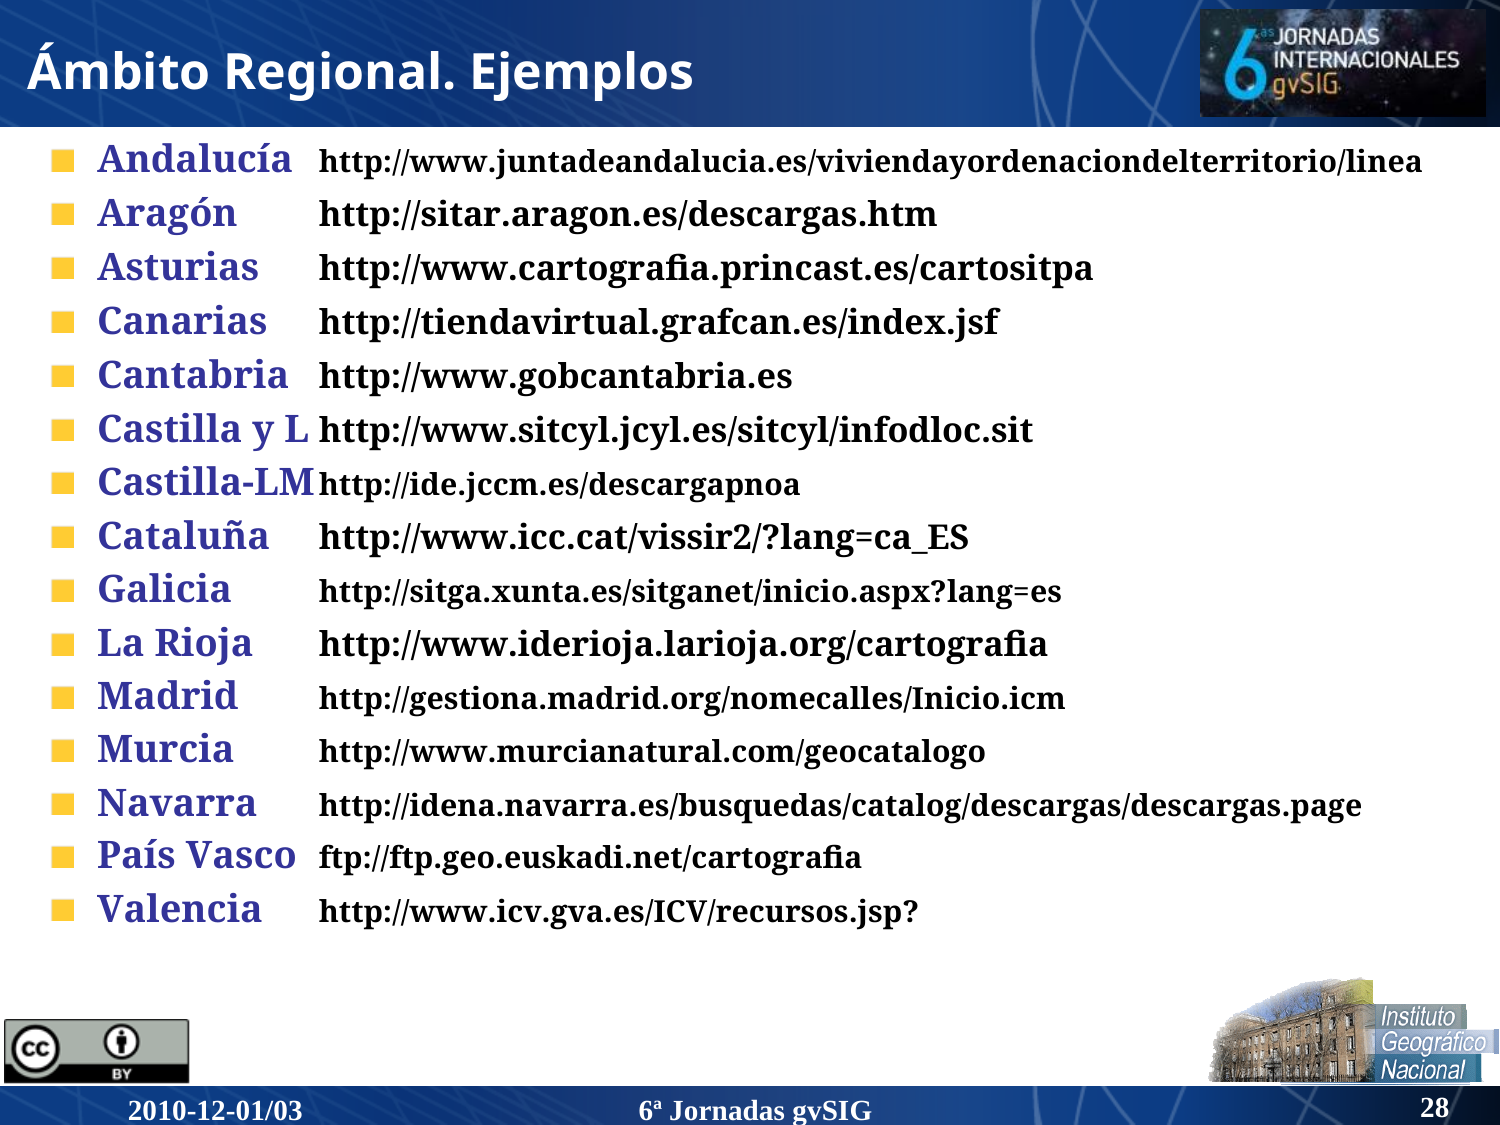

# Ámbito Regional. Ejemplos
Andalucía	http://www.juntadeandalucia.es/viviendayordenaciondelterritorio/linea
Aragón	http://sitar.aragon.es/descargas.htm
Asturias	http://www.cartografia.princast.es/cartositpa
Canarias	http://tiendavirtual.grafcan.es/index.jsf
Cantabria	http://www.gobcantabria.es
Castilla y L	http://www.sitcyl.jcyl.es/sitcyl/infodloc.sit
Castilla-LM	http://ide.jccm.es/descargapnoa
Cataluña	http://www.icc.cat/vissir2/?lang=ca_ES
Galicia	http://sitga.xunta.es/sitganet/inicio.aspx?lang=es
La Rioja	http://www.iderioja.larioja.org/cartografia
Madrid	http://gestiona.madrid.org/nomecalles/Inicio.icm
Murcia	http://www.murcianatural.com/geocatalogo
Navarra	http://idena.navarra.es/busquedas/catalog/descargas/descargas.page
País Vasco	ftp://ftp.geo.euskadi.net/cartografia
Valencia	http://www.icv.gva.es/ICV/recursos.jsp?